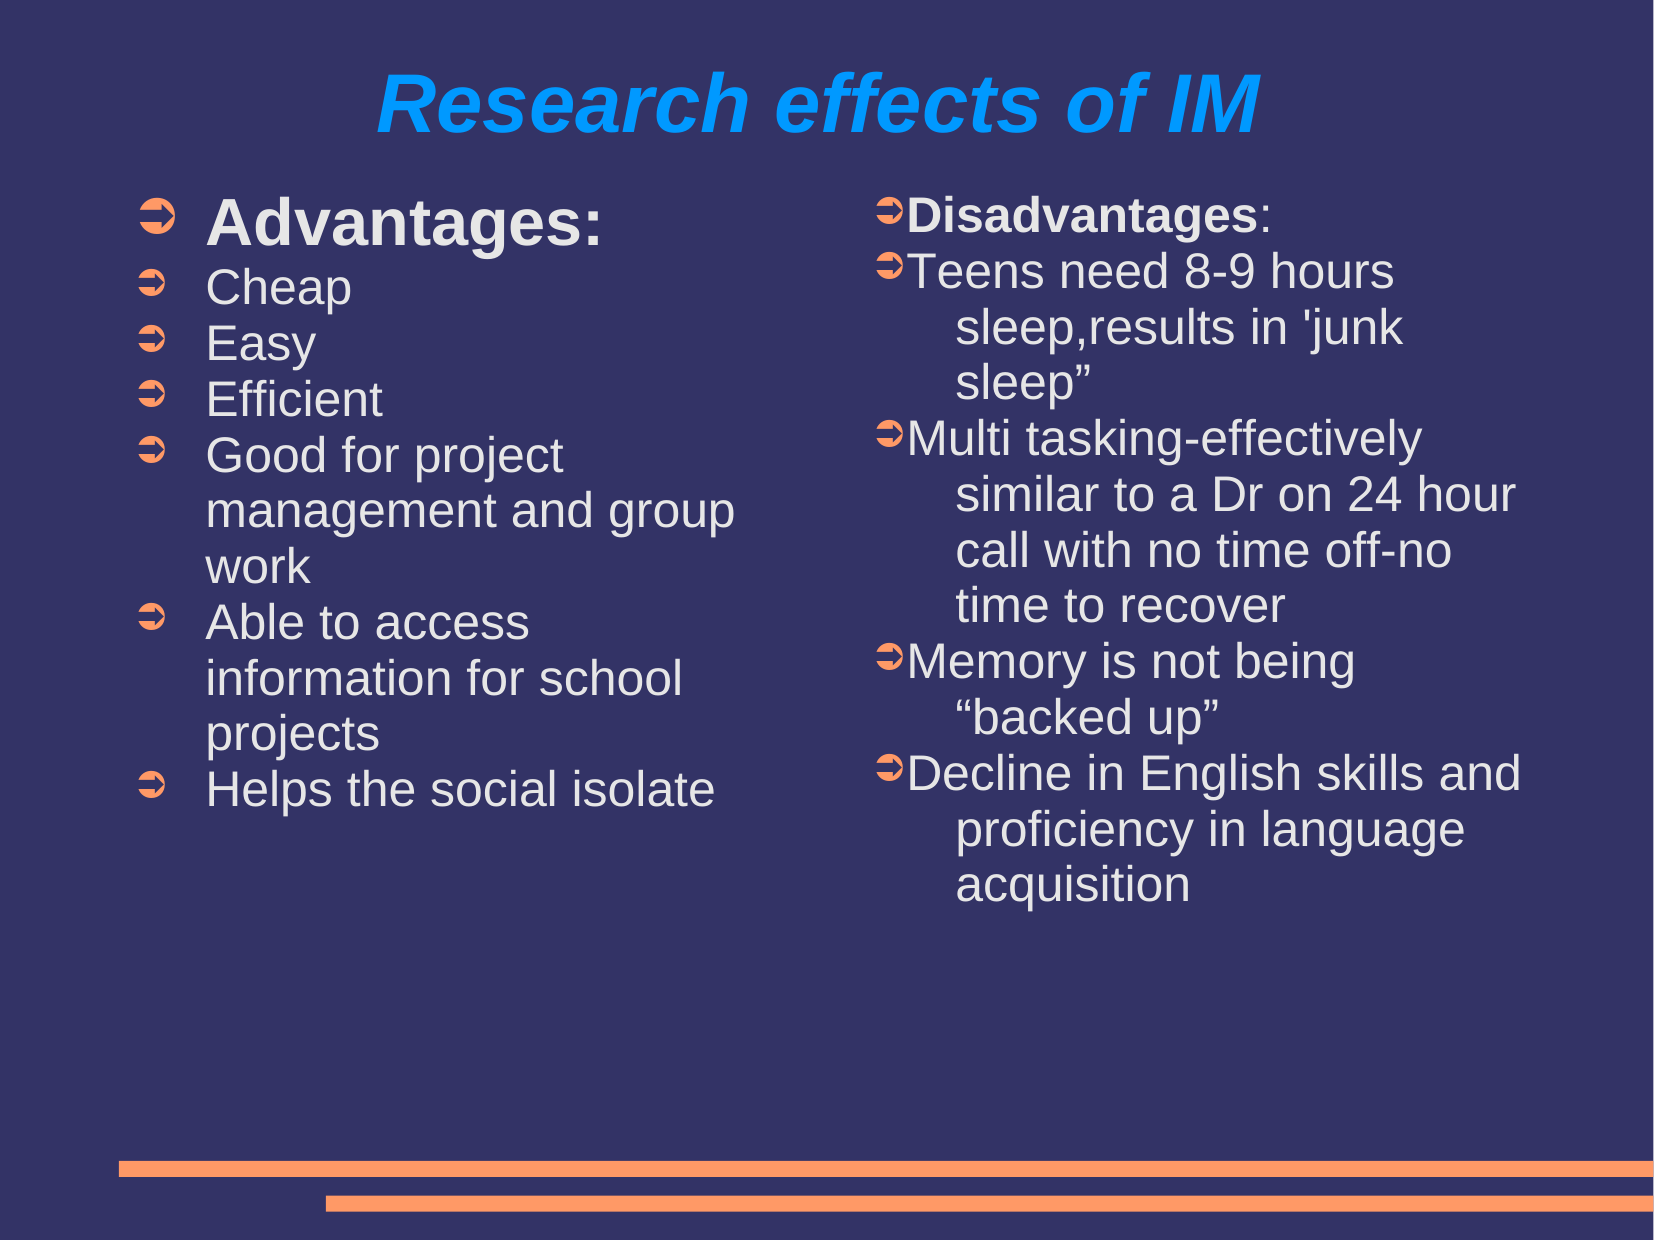

# Research effects of IM
Advantages:
Cheap
Easy
Efficient
Good for project management and group work
Able to access information for school projects
Helps the social isolate
Disadvantages:
Teens need 8-9 hours sleep,results in 'junk sleep”
Multi tasking-effectively similar to a Dr on 24 hour call with no time off-no time to recover
Memory is not being “backed up”
Decline in English skills and proficiency in language acquisition